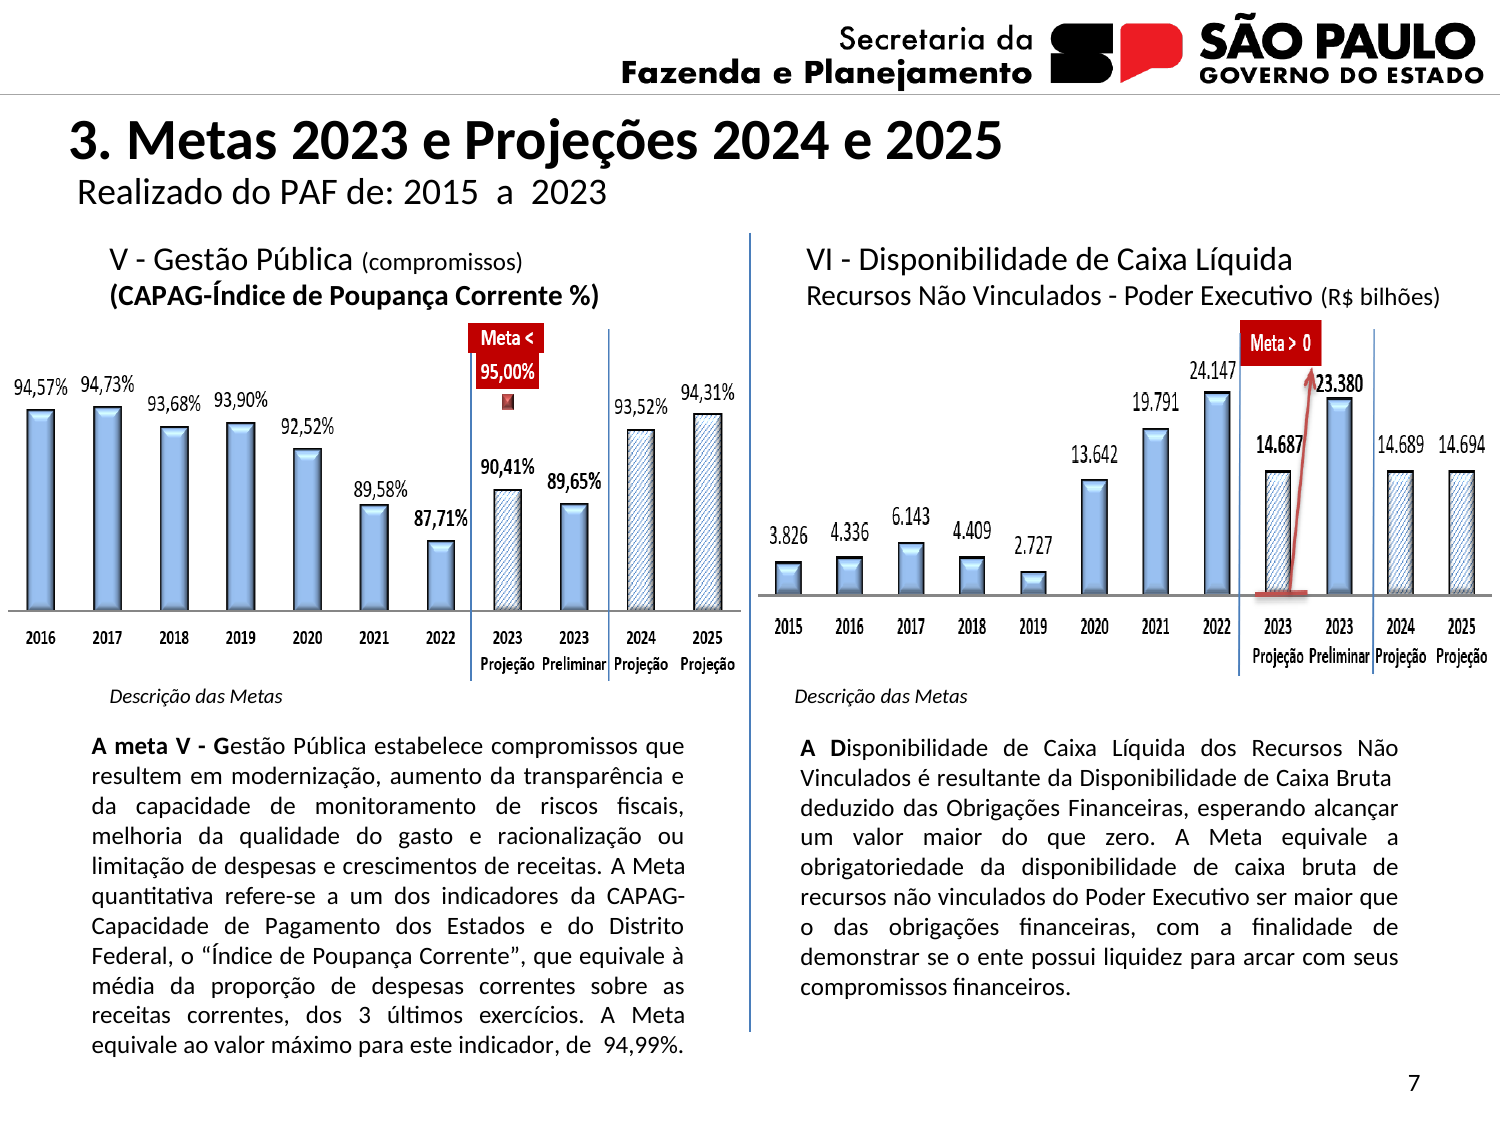

3. Metas 2023 e Projeções 2024 e 2025
Realizado do PAF de: 2015 a 2023
V - Gestão Pública (compromissos)
(CAPAG-Índice de Poupança Corrente %)
VI - Disponibilidade de Caixa Líquida
Recursos Não Vinculados - Poder Executivo (R$ bilhões)
Descrição das Metas
Descrição das Metas
A meta V - Gestão Pública estabelece compromissos que resultem em modernização, aumento da transparência e da capacidade de monitoramento de riscos fiscais, melhoria da qualidade do gasto e racionalização ou limitação de despesas e crescimentos de receitas. A Meta quantitativa refere-se a um dos indicadores da CAPAG-Capacidade de Pagamento dos Estados e do Distrito Federal, o “Índice de Poupança Corrente”, que equivale à média da proporção de despesas correntes sobre as receitas correntes, dos 3 últimos exercícios. A Meta equivale ao valor máximo para este indicador, de 94,99%.
A Disponibilidade de Caixa Líquida dos Recursos Não Vinculados é resultante da Disponibilidade de Caixa Bruta deduzido das Obrigações Financeiras, esperando alcançar um valor maior do que zero. A Meta equivale a obrigatoriedade da disponibilidade de caixa bruta de recursos não vinculados do Poder Executivo ser maior que o das obrigações financeiras, com a finalidade de demonstrar se o ente possui liquidez para arcar com seus compromissos financeiros.